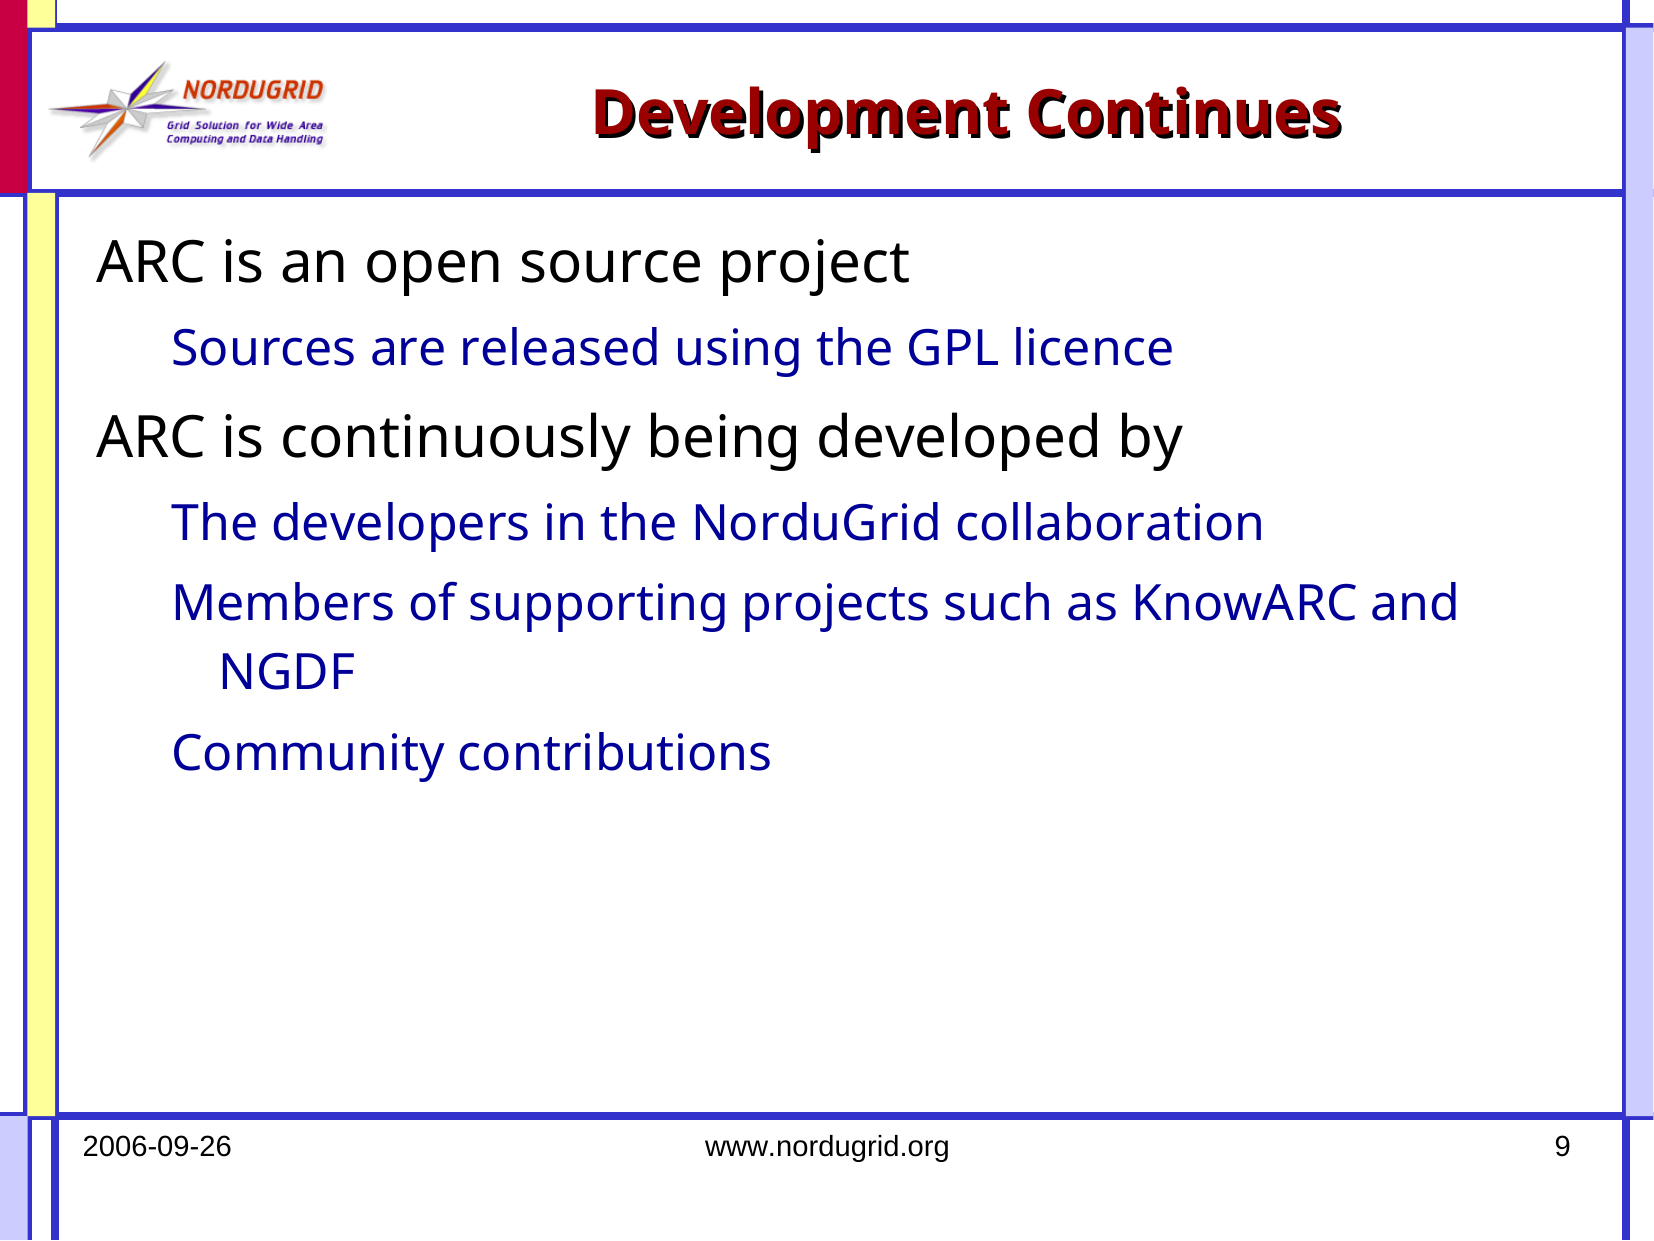

# Development Continues
ARC is an open source project
Sources are released using the GPL licence
ARC is continuously being developed by
The developers in the NorduGrid collaboration
Members of supporting projects such as KnowARC and NGDF
Community contributions
2006-09-26
www.nordugrid.org
9